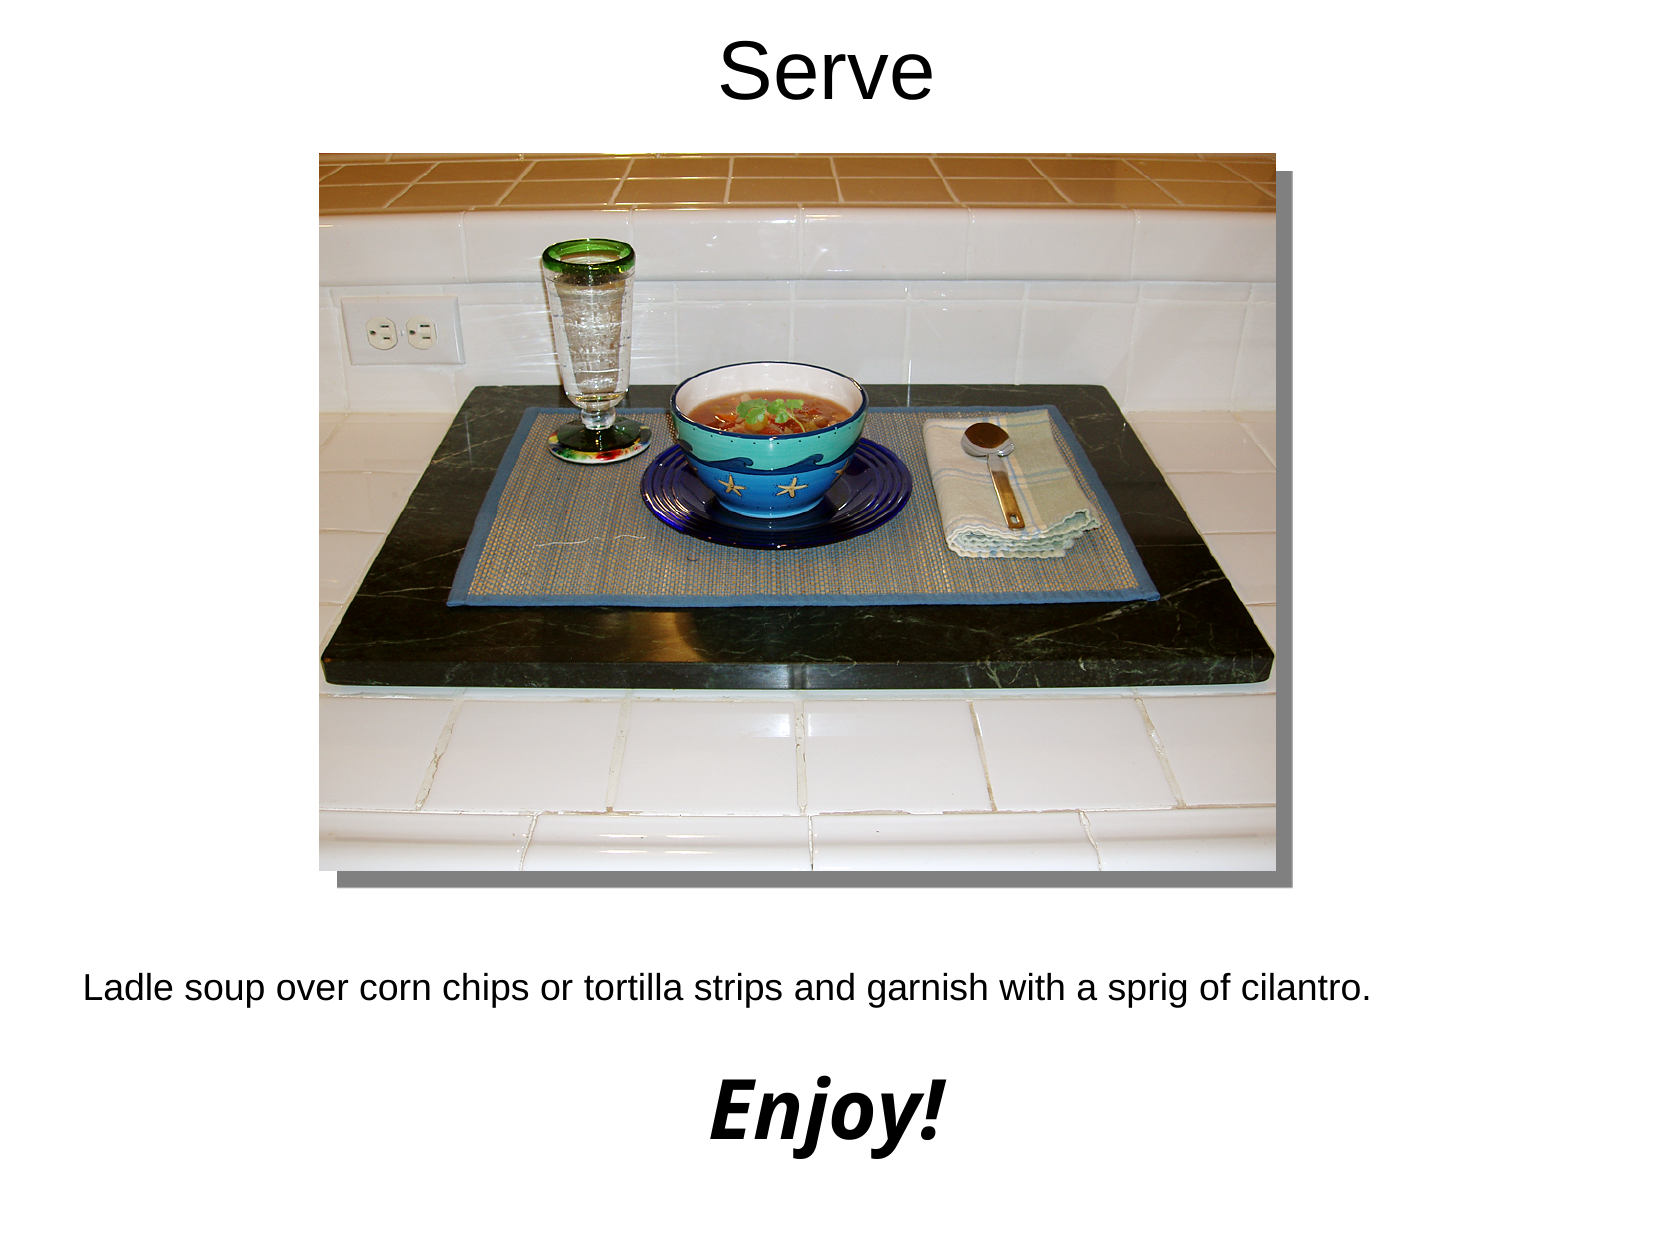

# Serve
Ladle soup over corn chips or tortilla strips and garnish with a sprig of cilantro.
Enjoy!